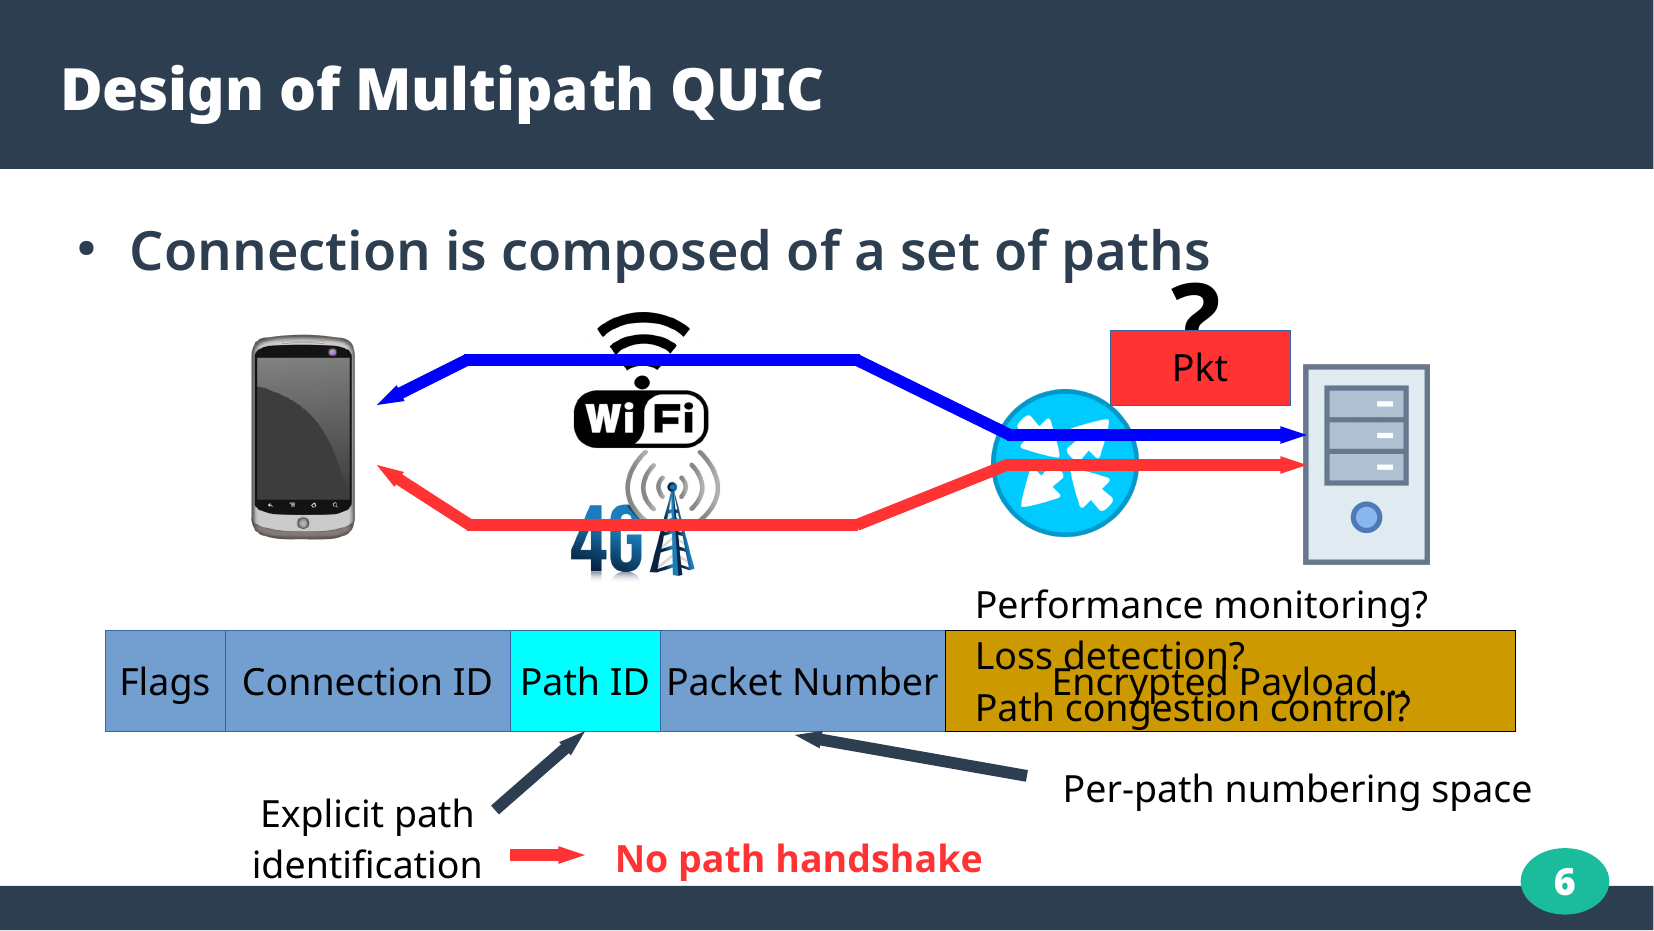

# Design of Multipath QUIC
Connection is composed of a set of paths
?
Pkt
Pkt
Performance monitoring?
Loss detection?
Path congestion control?
Flags
Connection ID
Path ID
Packet Number
Encrypted Payload...
Explicit path identification
Per-path numbering space
No path handshake
6